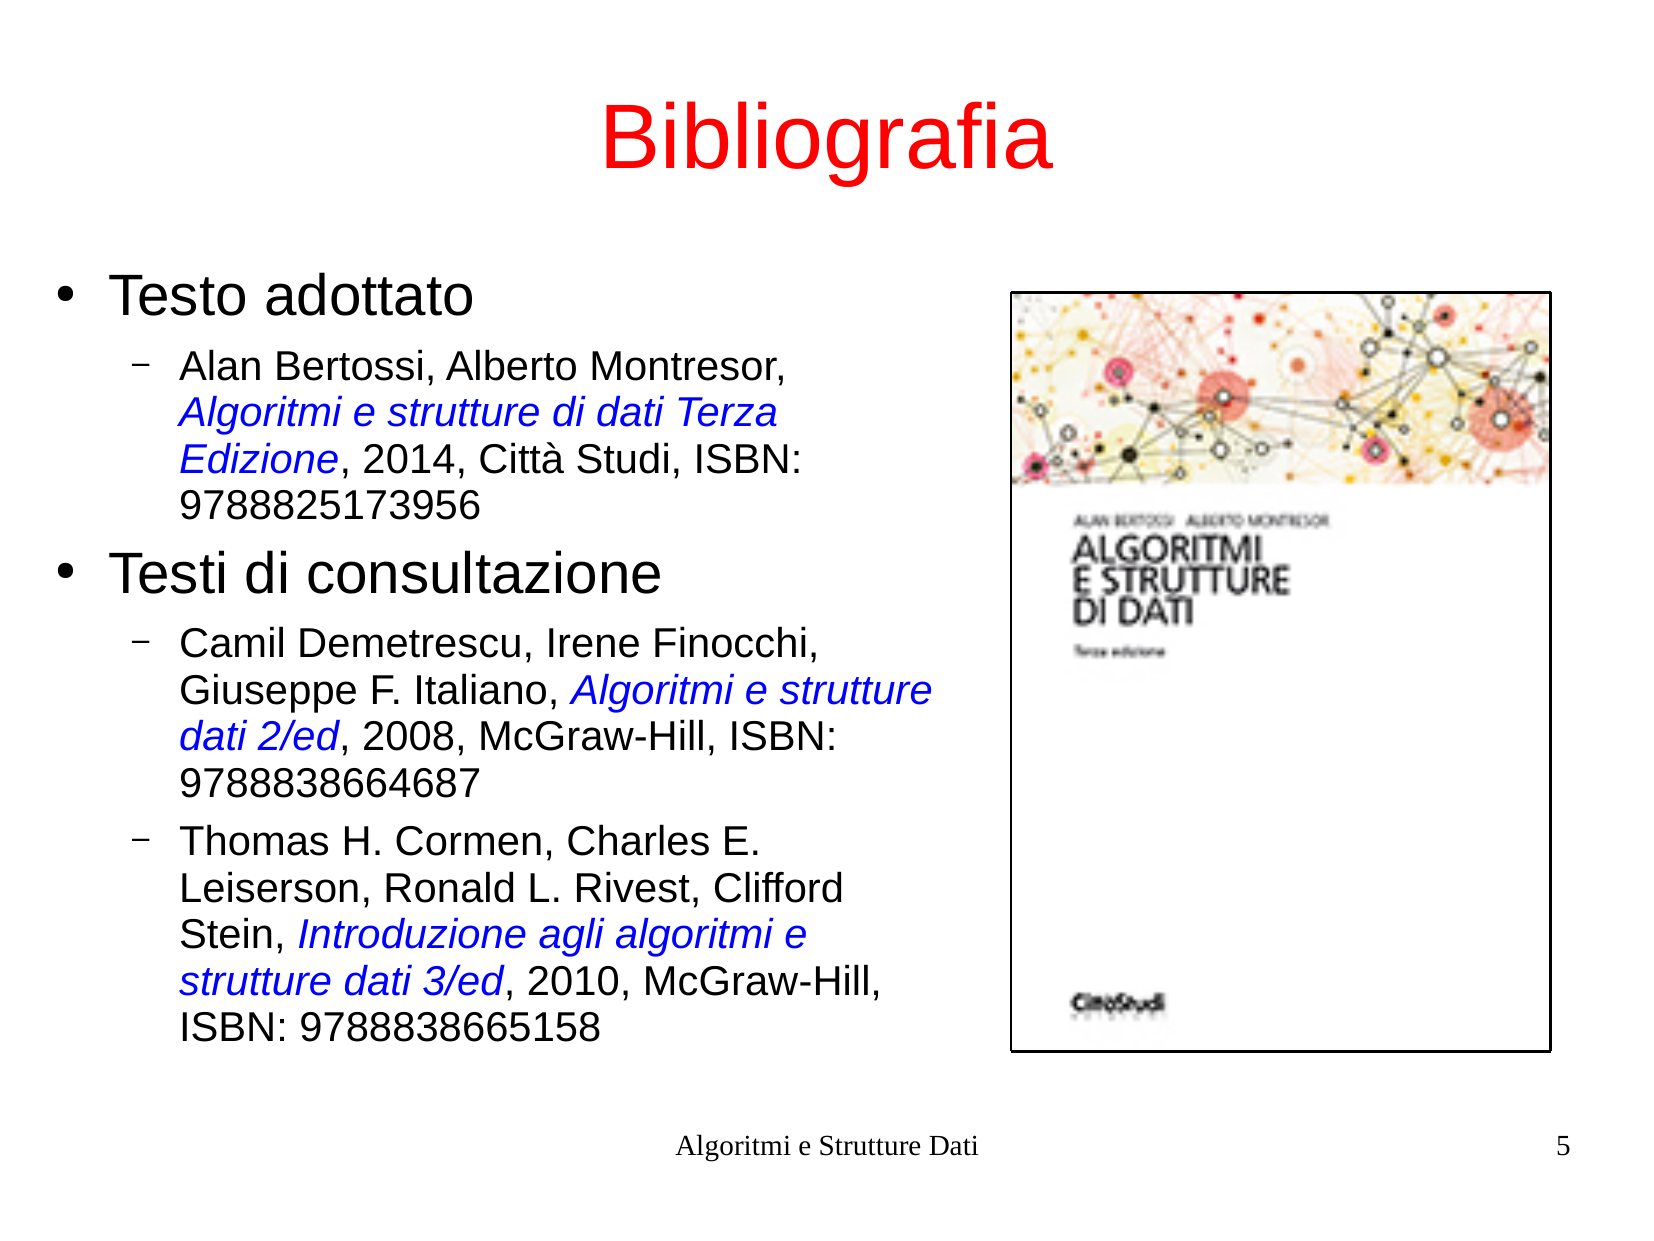

Bibliografia
# Testo adottato
Alan Bertossi, Alberto Montresor, Algoritmi e strutture di dati Terza Edizione, 2014, Città Studi, ISBN: 9788825173956
Testi di consultazione
Camil Demetrescu, Irene Finocchi, Giuseppe F. Italiano, Algoritmi e strutture dati 2/ed, 2008, McGraw-Hill, ISBN: 9788838664687
Thomas H. Cormen, Charles E. Leiserson, Ronald L. Rivest, Clifford Stein, Introduzione agli algoritmi e strutture dati 3/ed, 2010, McGraw-Hill, ISBN: 9788838665158
Algoritmi e Strutture Dati
5